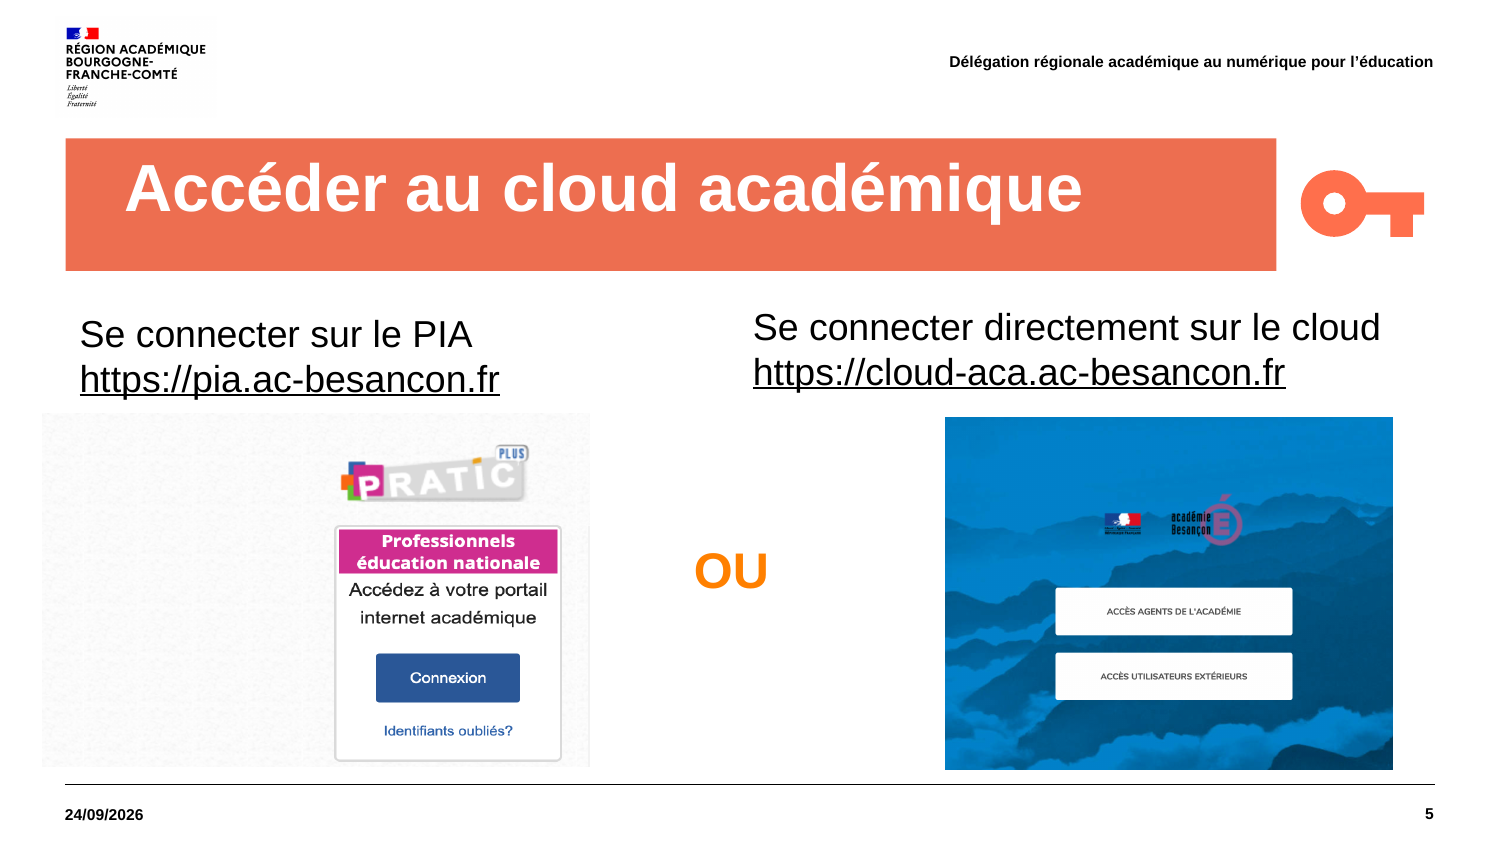

Délégation régionale académique au numérique pour l’éducation
Accéder au cloud académique
Se connecter directement sur le cloud
https://cloud-aca.ac-besancon.fr
Se connecter sur le PIA
https://pia.ac-besancon.fr
OU